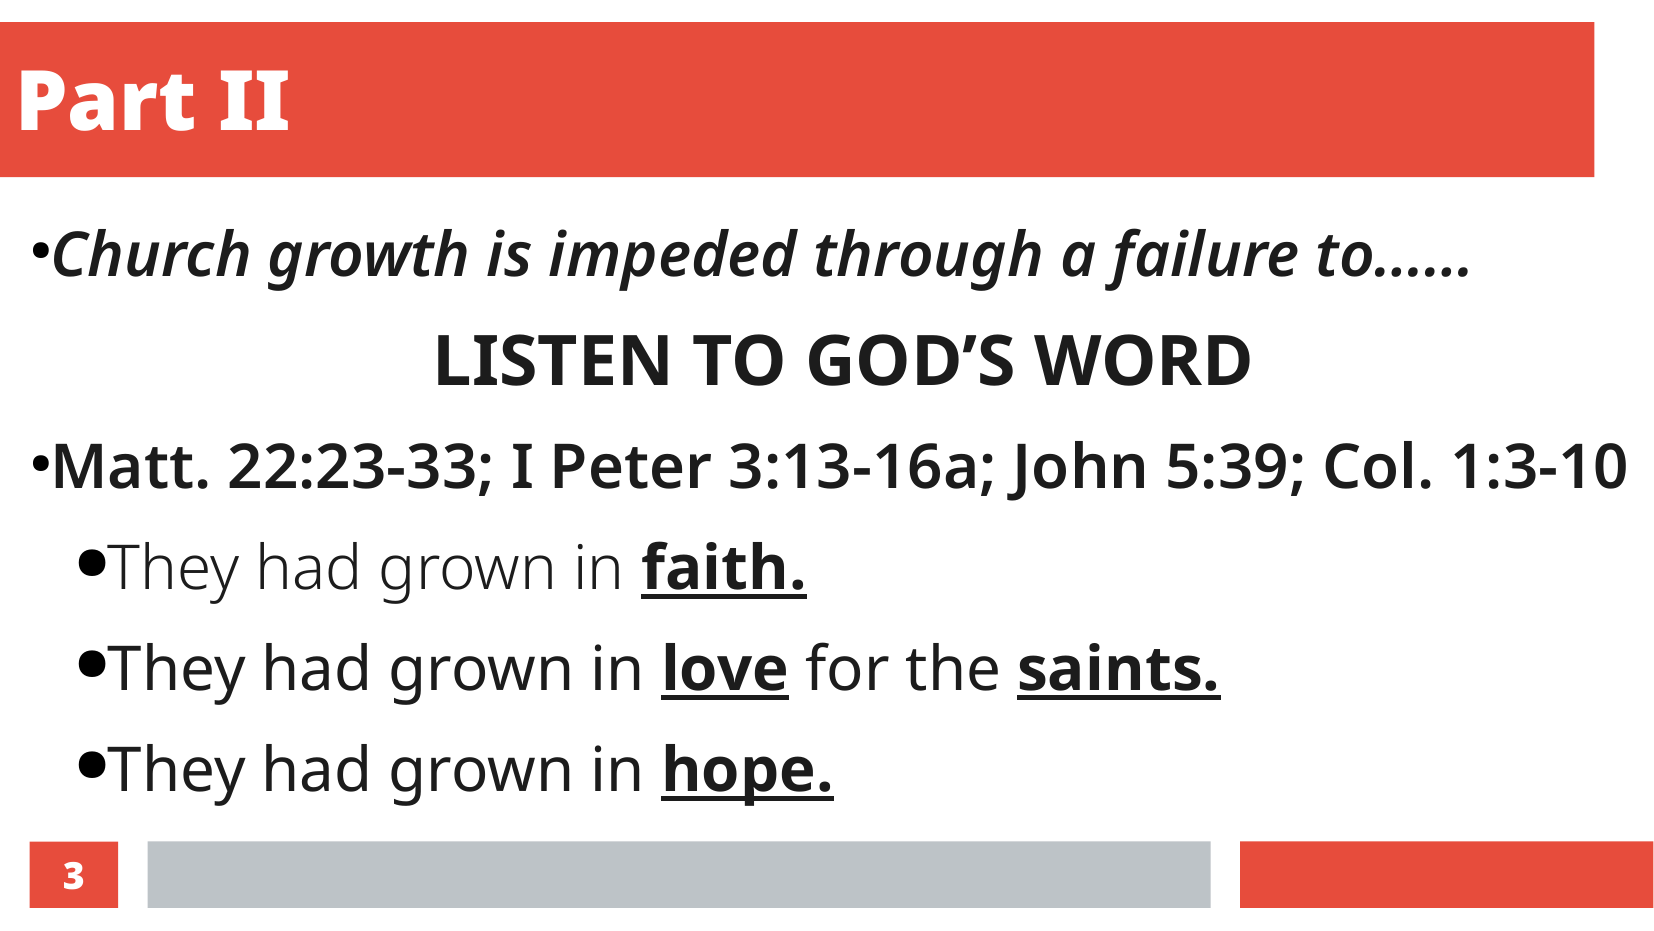

# HINDRANCES TO CHURCH GROWTH-Part II
Church growth is impeded through a failure to……
LISTEN TO GOD’S WORD
Matt. 22:23-33; I Peter 3:13-16a; John 5:39; Col. 1:3-10
They had grown in faith.
They had grown in love for the saints.
They had grown in hope.
3